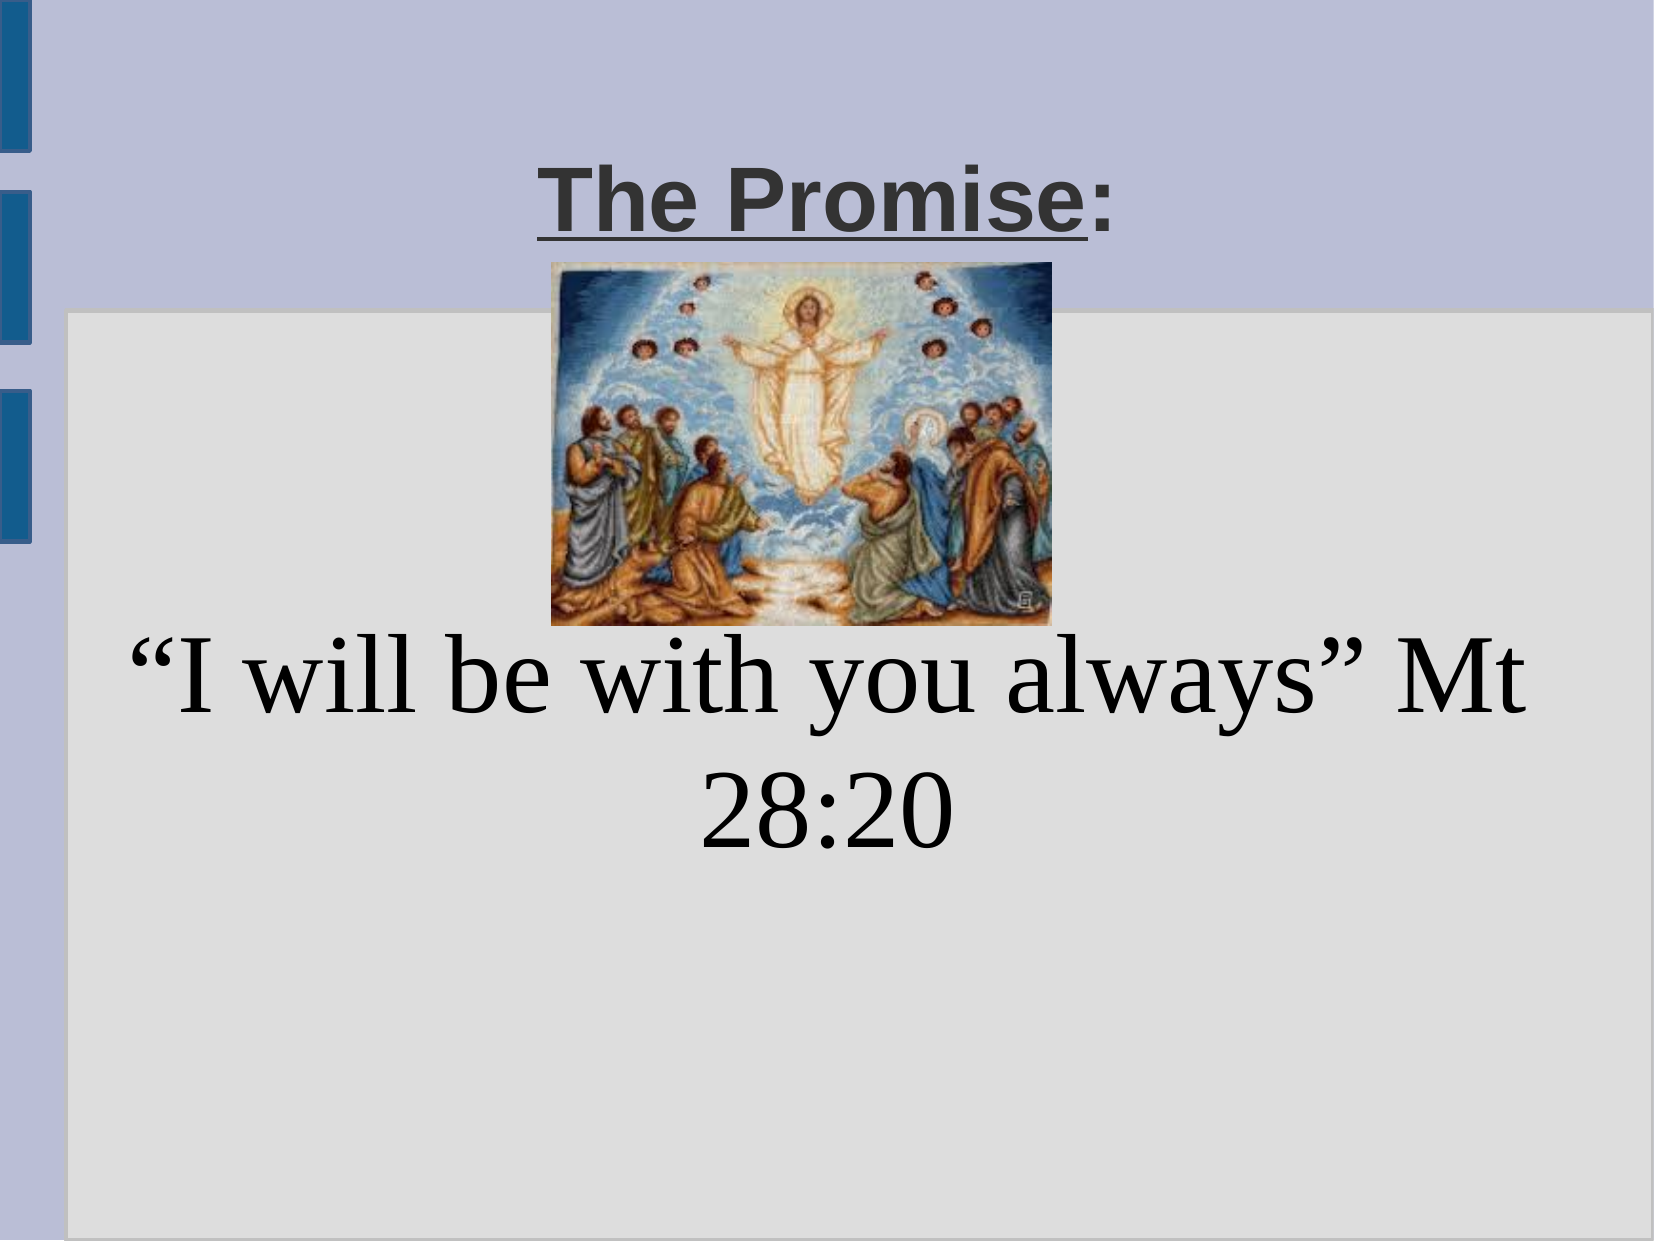

# The Promise:
“I will be with you always” Mt 28:20